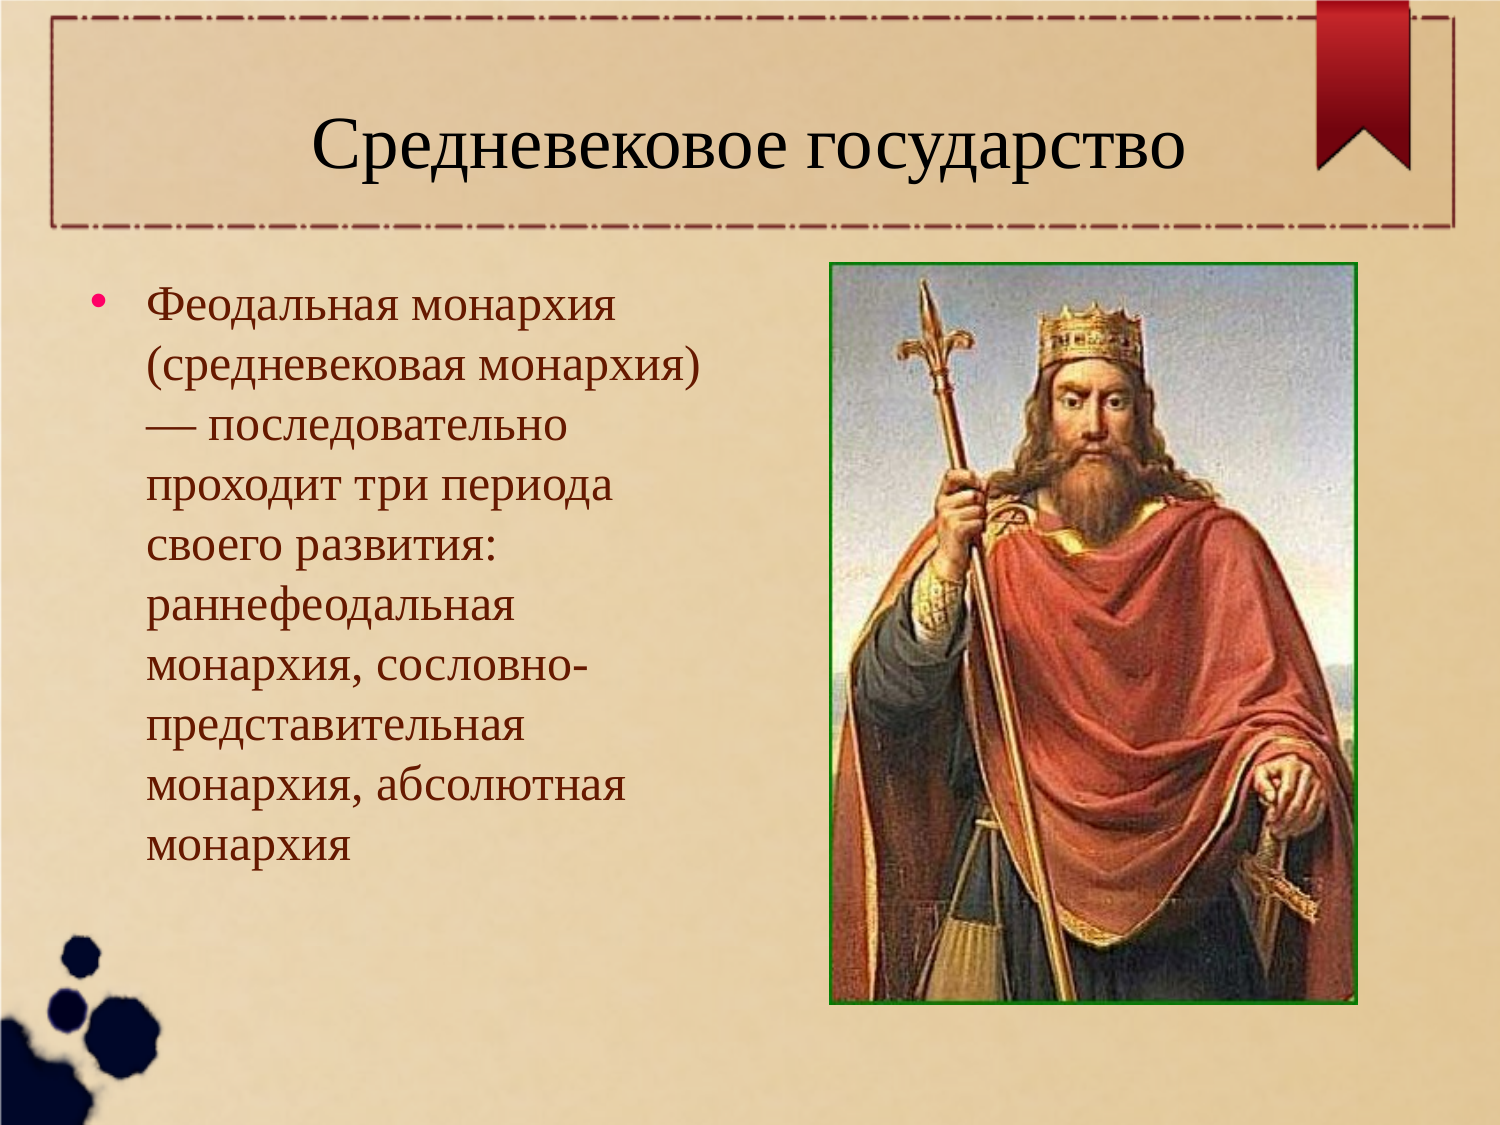

# Средневековое государство
Феодальная монархия (средневековая монархия) — последовательно проходит три периода своего развития: раннефеодальная монархия, сословно-представительная монархия, абсолютная монархия